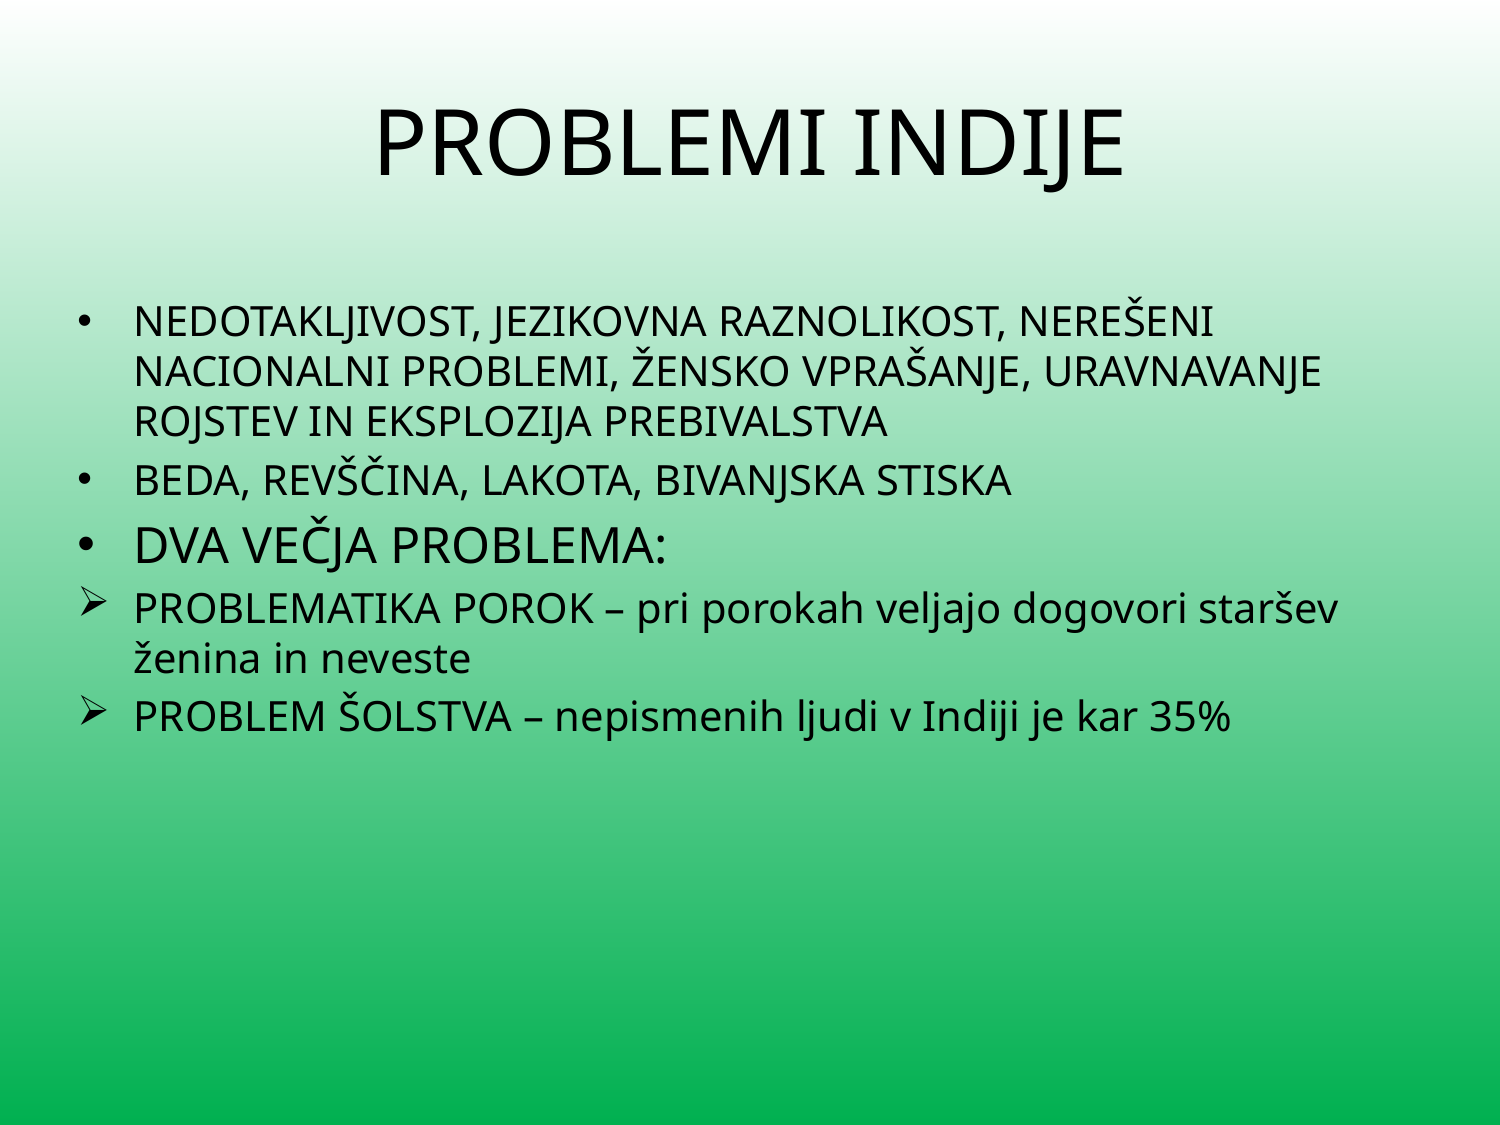

# PROBLEMI INDIJE
NEDOTAKLJIVOST, JEZIKOVNA RAZNOLIKOST, NEREŠENI NACIONALNI PROBLEMI, ŽENSKO VPRAŠANJE, URAVNAVANJE ROJSTEV IN EKSPLOZIJA PREBIVALSTVA
BEDA, REVŠČINA, LAKOTA, BIVANJSKA STISKA
DVA VEČJA PROBLEMA:
PROBLEMATIKA POROK – pri porokah veljajo dogovori staršev ženina in neveste
PROBLEM ŠOLSTVA – nepismenih ljudi v Indiji je kar 35%